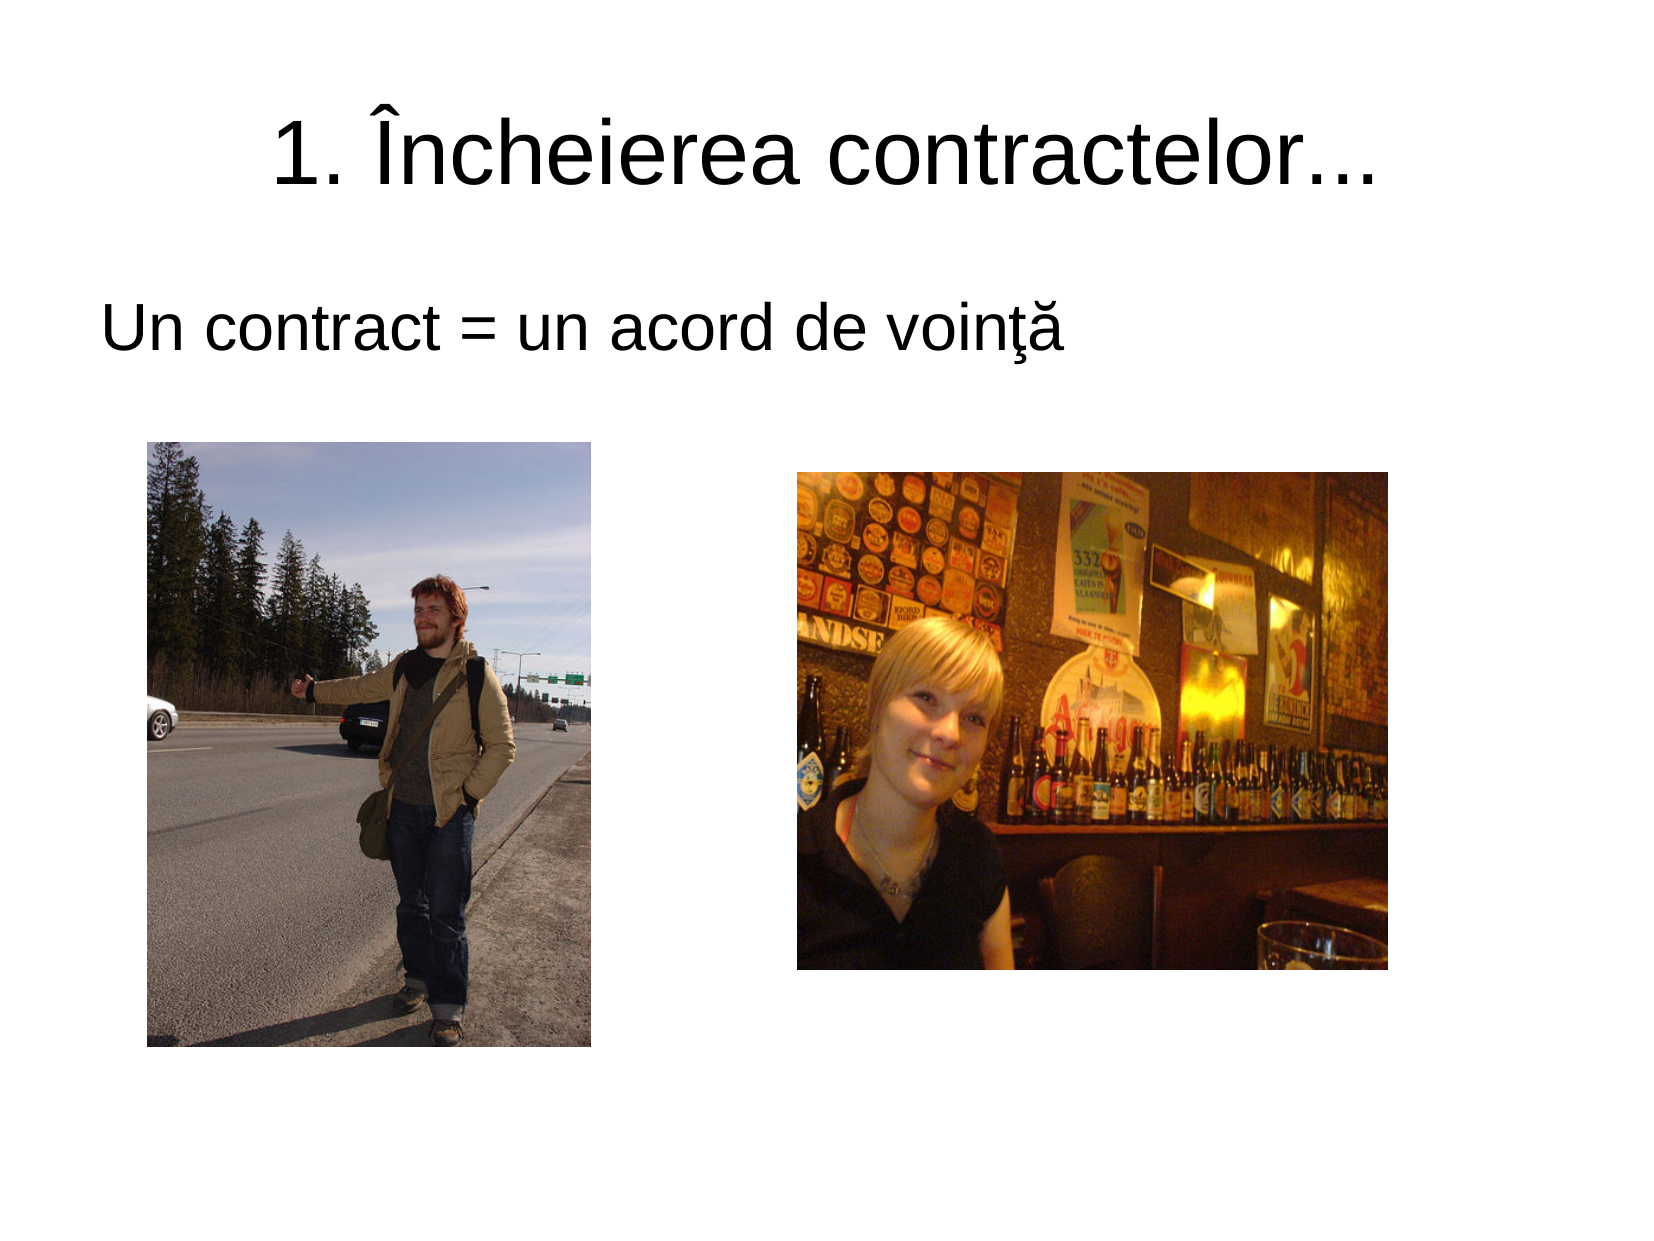

# 1. Încheierea contractelor...
Un contract = un acord de voinţă